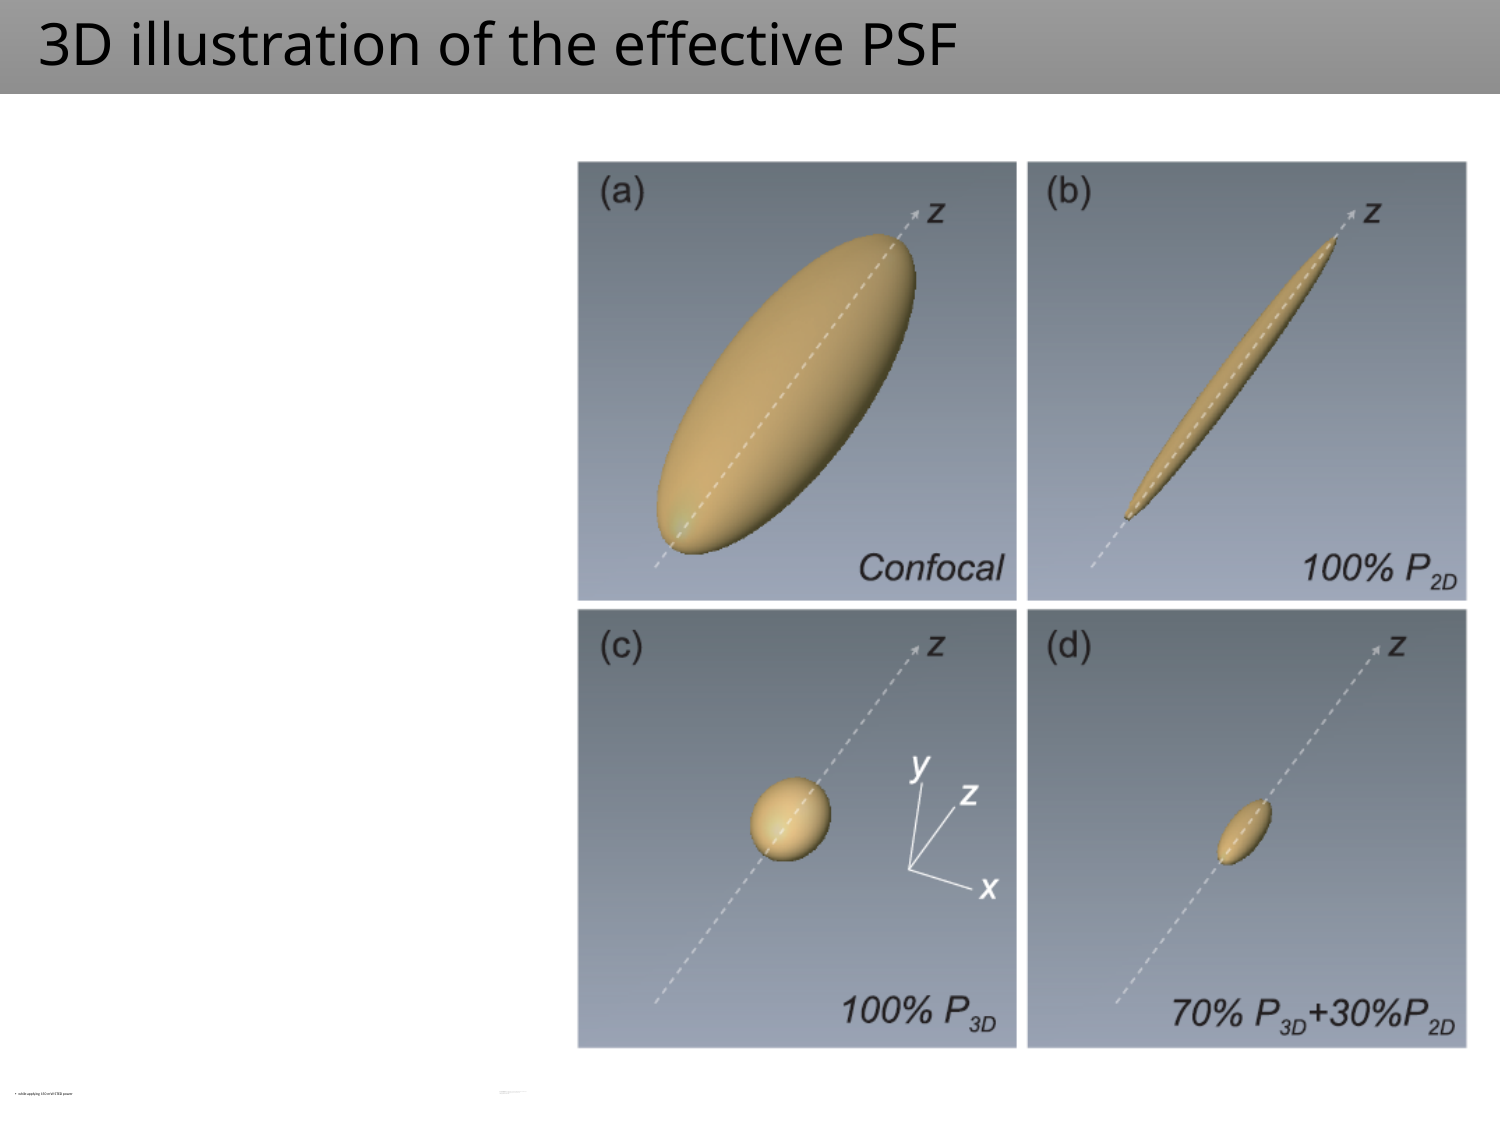

# 3D illustration of the effective PSF
while applying 150 mW STED power
3D measurements shows a resolution of 43 nm in the lateral direction and 125 nm in the axial direction within a 3D data stack by implementing the
combination of two depletion PSFs.
These measurements demonstrate the ability of doing 3D imaging on the nanoscale using STED microscopy.
full 3D imaging potential, the PSF must be spherical!